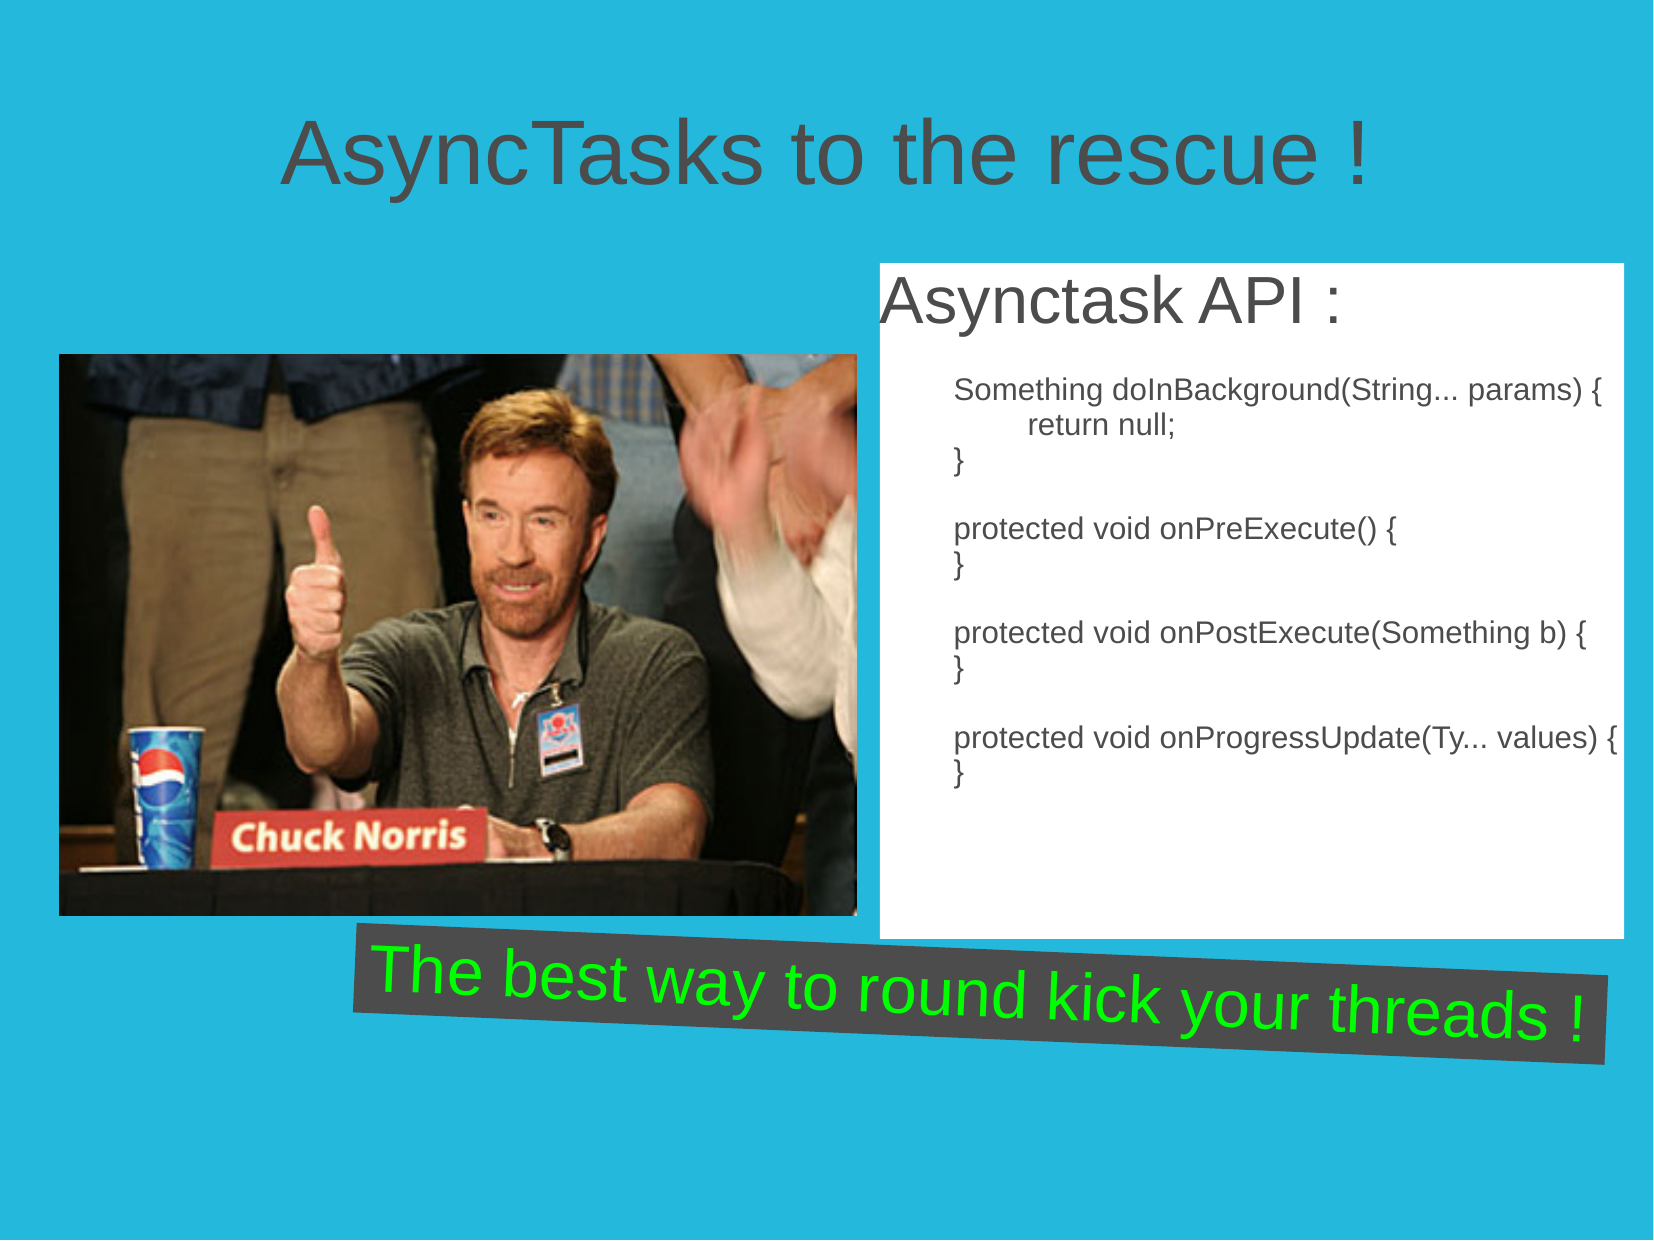

# AsyncTasks to the rescue !
Asynctask API :
	Something doInBackground(String... params) {
		return null;
	}
	protected void onPreExecute() {
	}
	protected void onPostExecute(Something b) {
	}
	protected void onProgressUpdate(Ty... values) {
	}
The best way to round kick your threads !